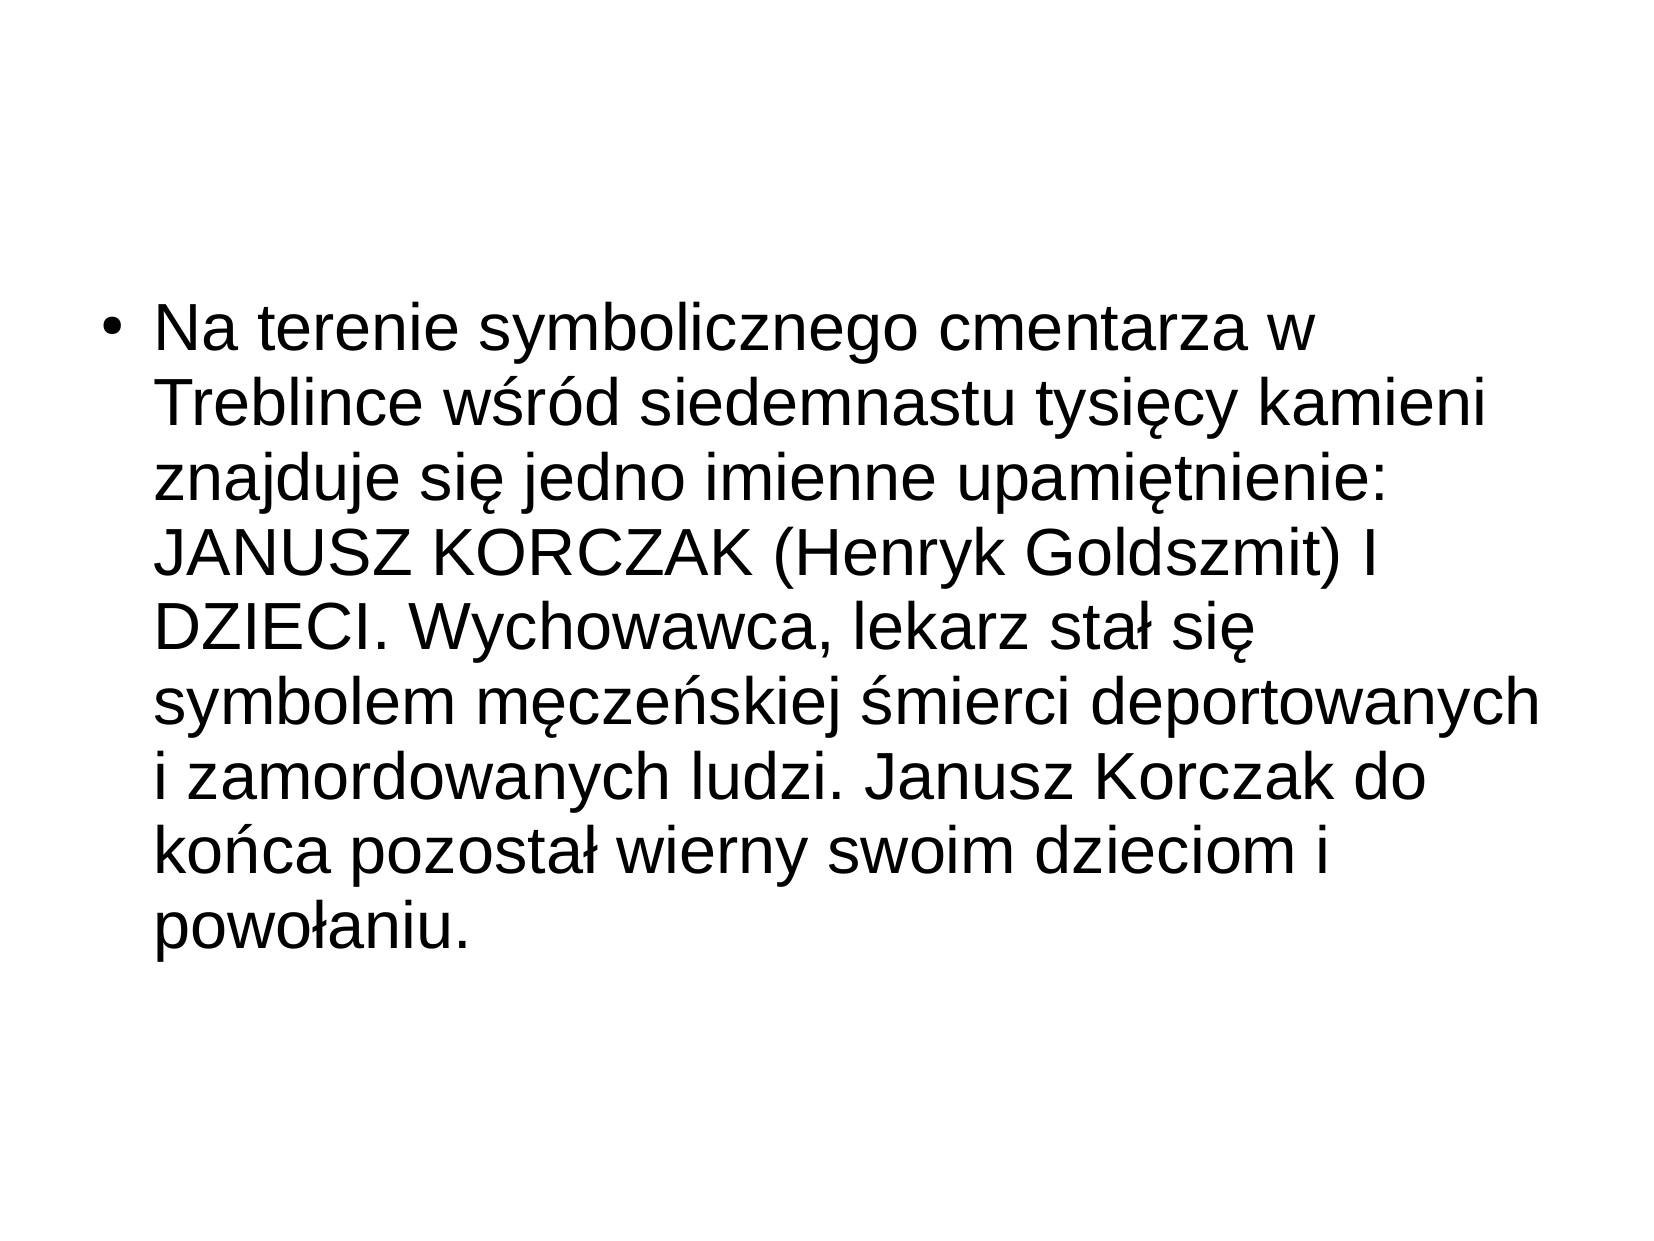

# Na terenie symbolicznego cmentarza w Treblince wśród siedemnastu tysięcy kamieni znajduje się jedno imienne upamiętnienie: JANUSZ KORCZAK (Henryk Goldszmit) I DZIECI. Wychowawca, lekarz stał się symbolem męczeńskiej śmierci deportowanych i zamordowanych ludzi. Janusz Korczak do końca pozostał wierny swoim dzieciom i powołaniu.